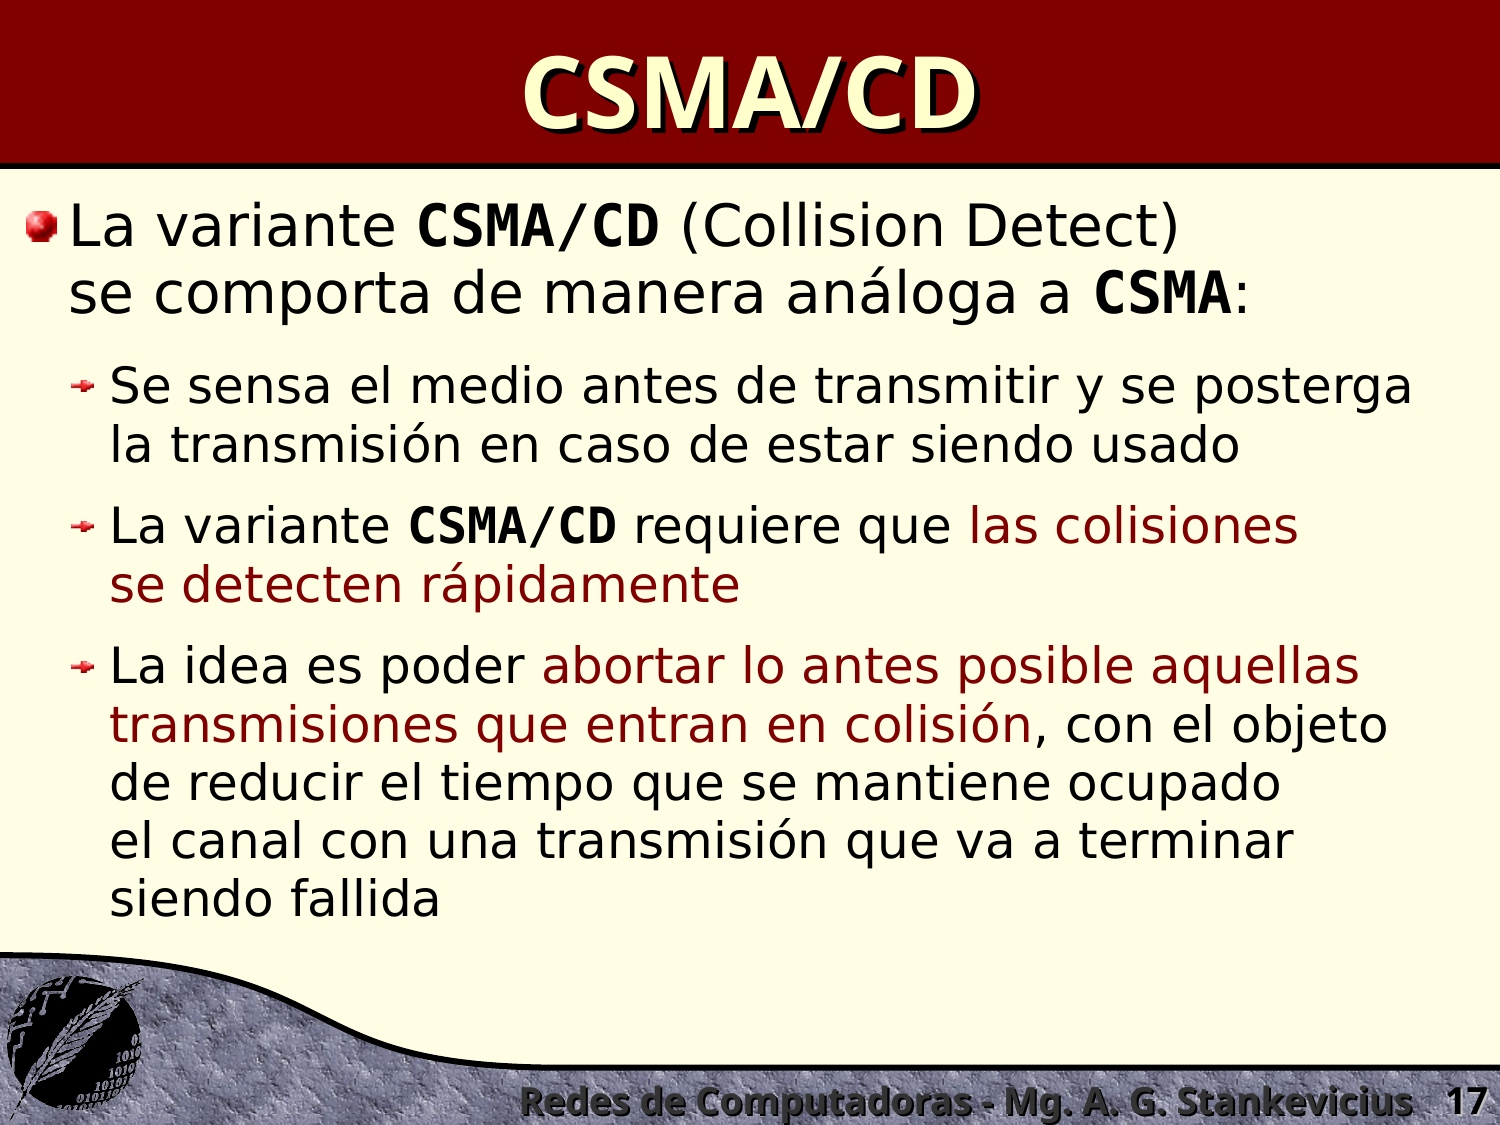

# CSMA/CD
La variante CSMA/CD (Collision Detect)
se comporta de manera análoga a CSMA:
Se sensa el medio antes de transmitir y se posterga
la transmisión en caso de estar siendo usado
La variante CSMA/CD requiere que las colisiones
se detecten rápidamente
La idea es poder abortar lo antes posible aquellas transmisiones que entran en colisión, con el objeto
de reducir el tiempo que se mantiene ocupado
el canal con una transmisión que va a terminar
siendo fallida
17